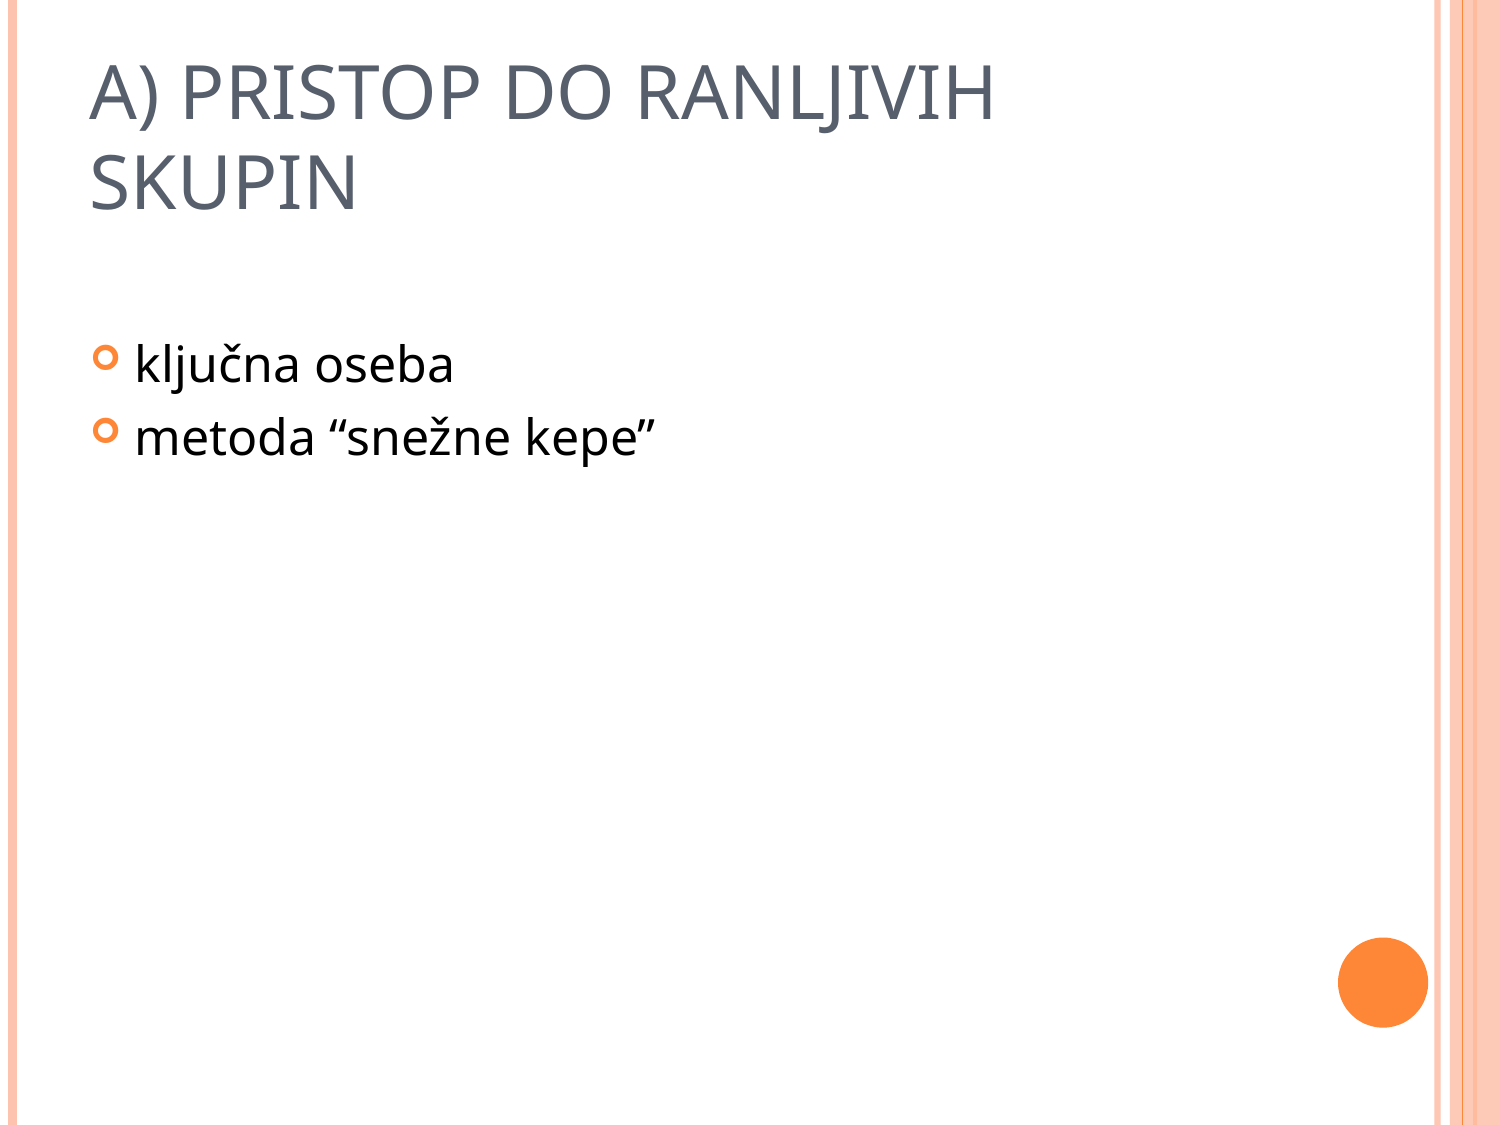

# A) PRISTOP DO RANLJIVIH SKUPIN
ključna oseba
metoda “snežne kepe”